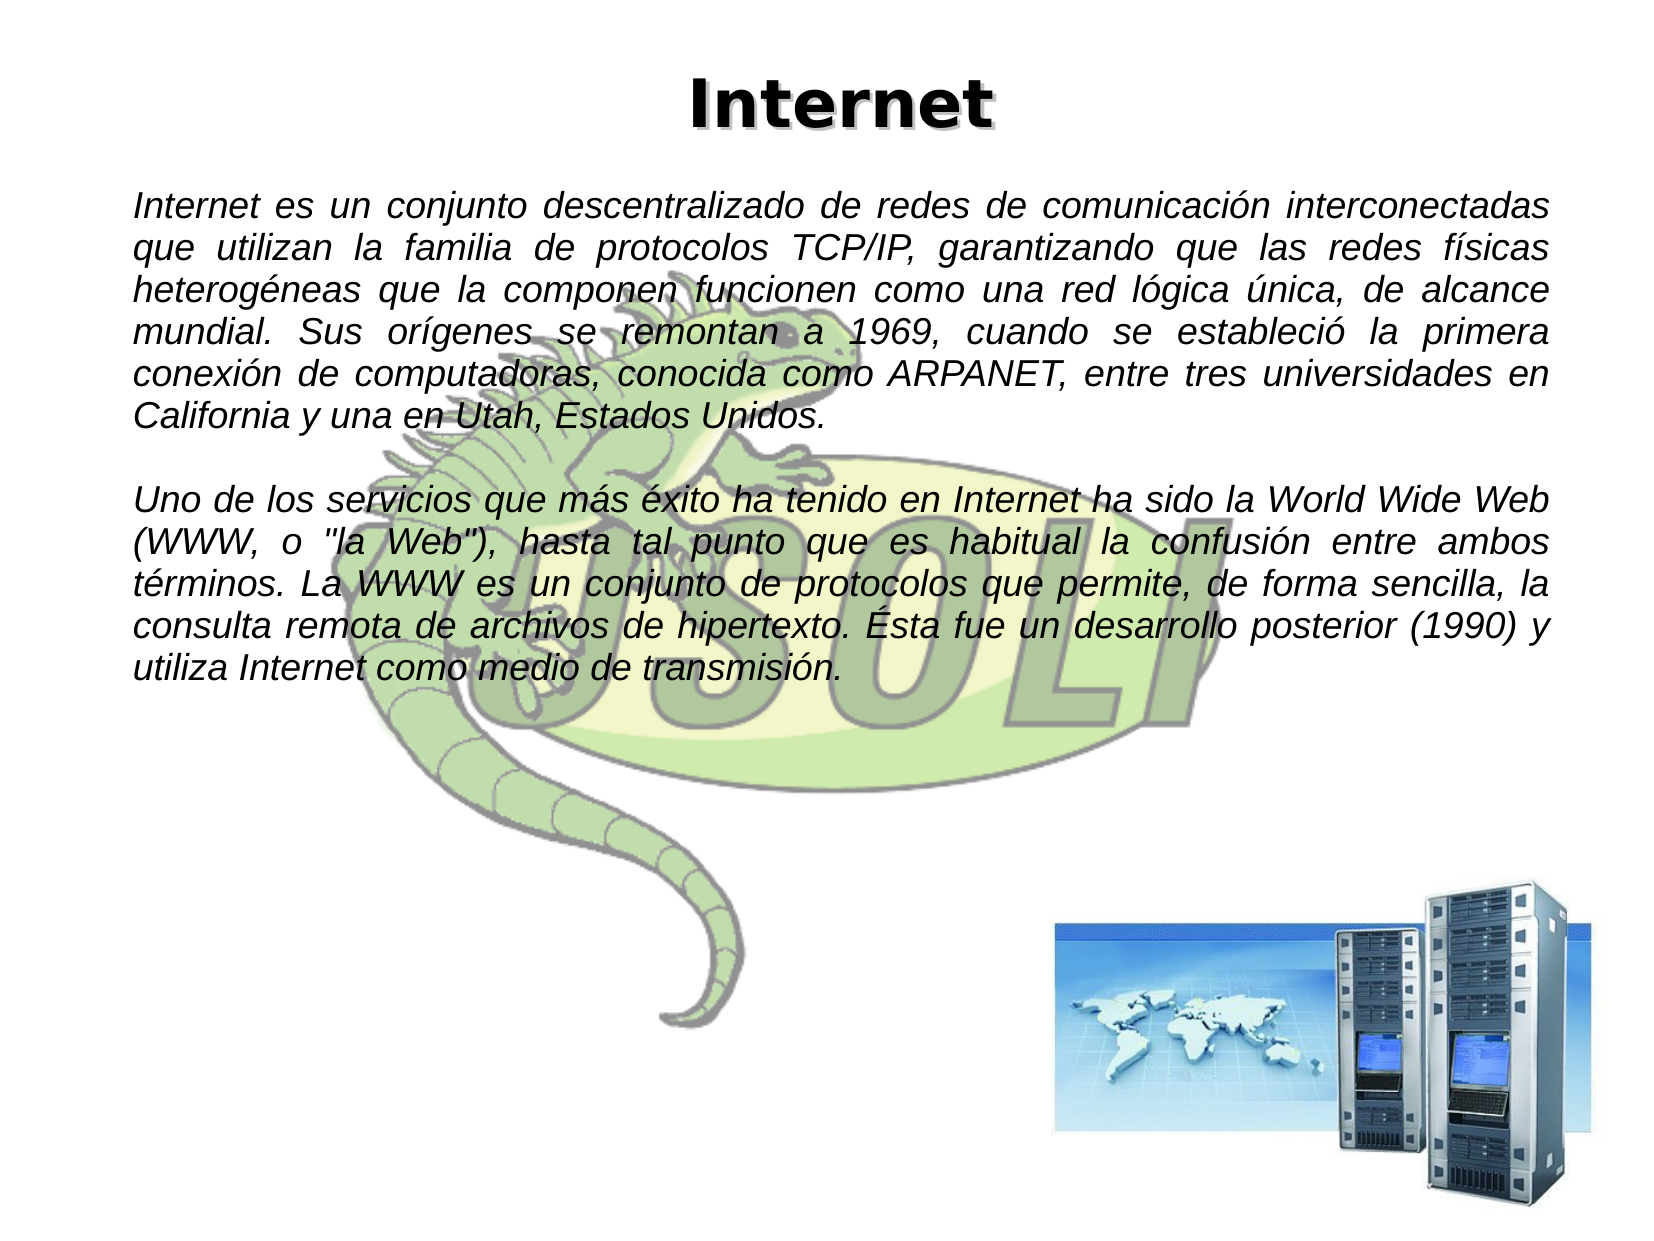

Internet
Internet es un conjunto descentralizado de redes de comunicación interconectadas que utilizan la familia de protocolos TCP/IP, garantizando que las redes físicas heterogéneas que la componen funcionen como una red lógica única, de alcance mundial. Sus orígenes se remontan a 1969, cuando se estableció la primera conexión de computadoras, conocida como ARPANET, entre tres universidades en California y una en Utah, Estados Unidos.
Uno de los servicios que más éxito ha tenido en Internet ha sido la World Wide Web (WWW, o "la Web"), hasta tal punto que es habitual la confusión entre ambos términos. La WWW es un conjunto de protocolos que permite, de forma sencilla, la consulta remota de archivos de hipertexto. Ésta fue un desarrollo posterior (1990) y utiliza Internet como medio de transmisión.